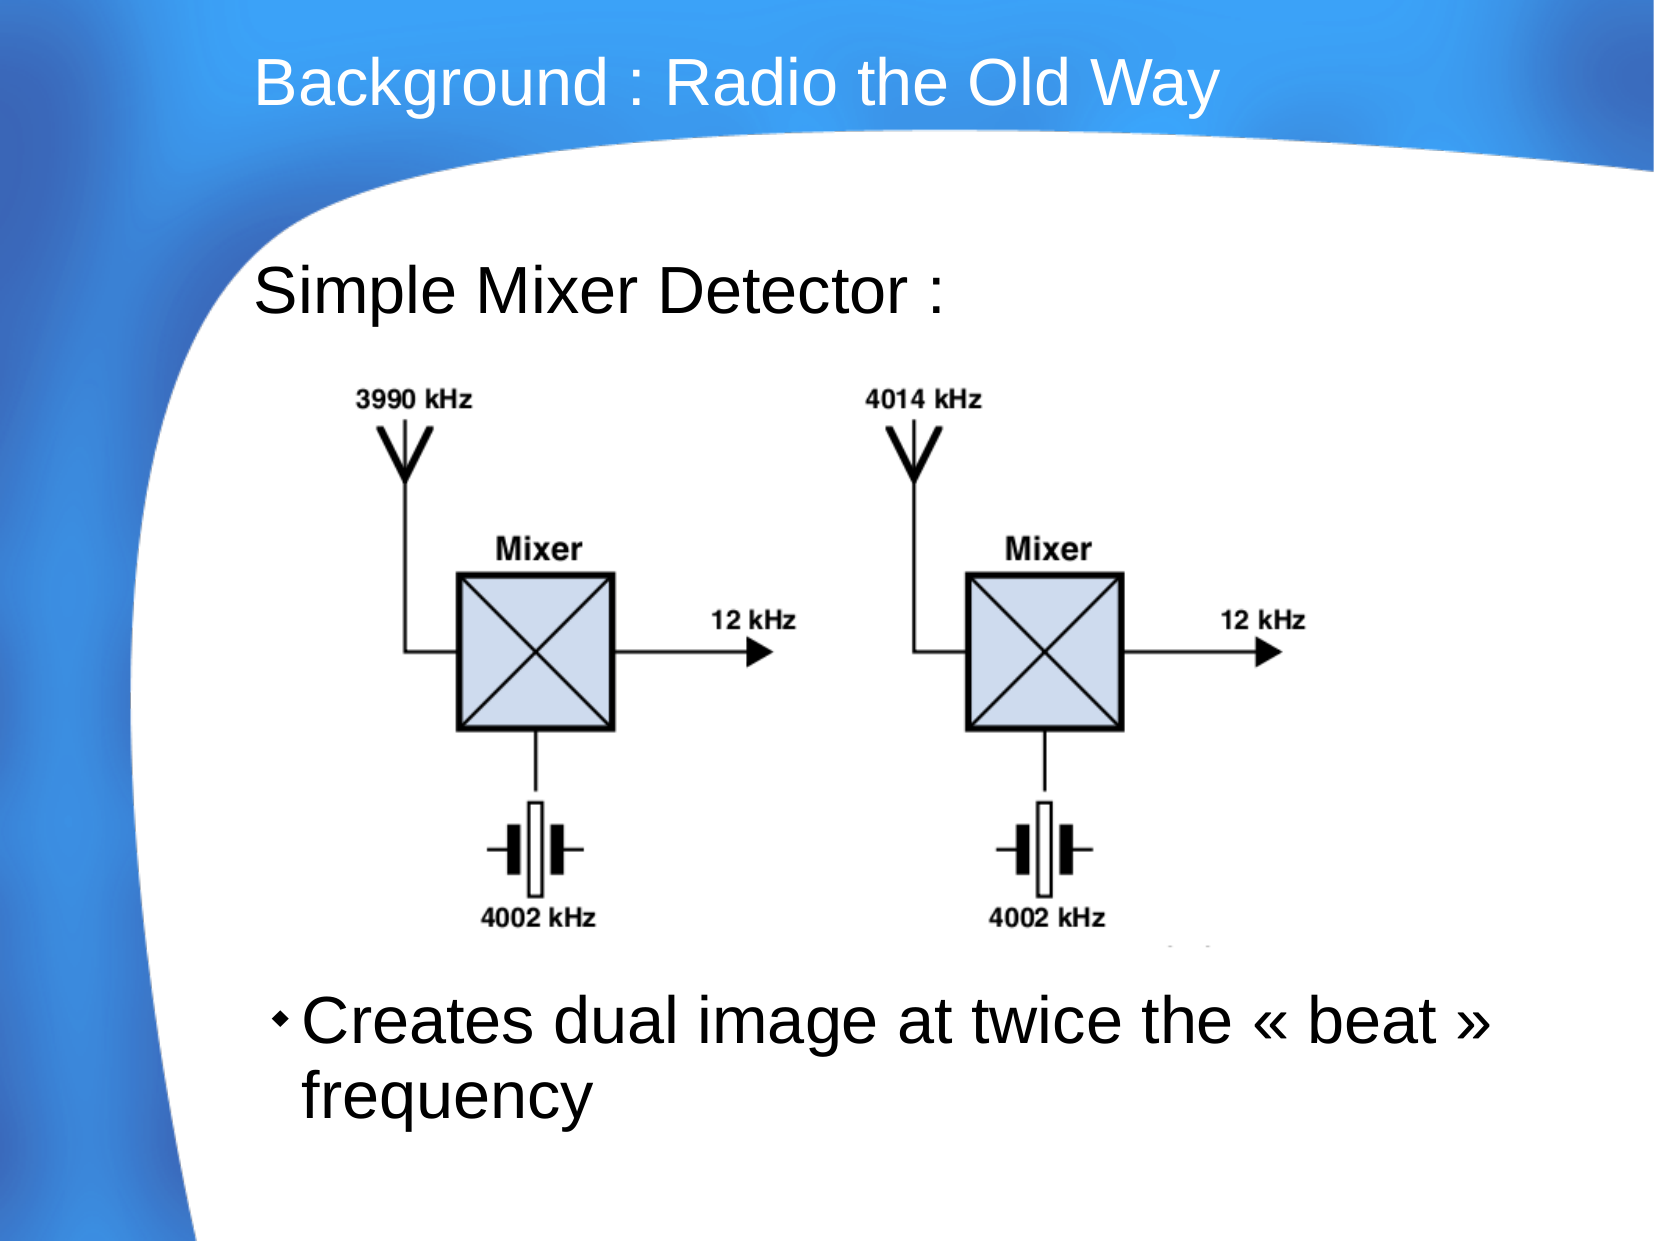

# Background : Radio the Old Way
Simple Mixer Detector :
Creates dual image at twice the « beat » frequency